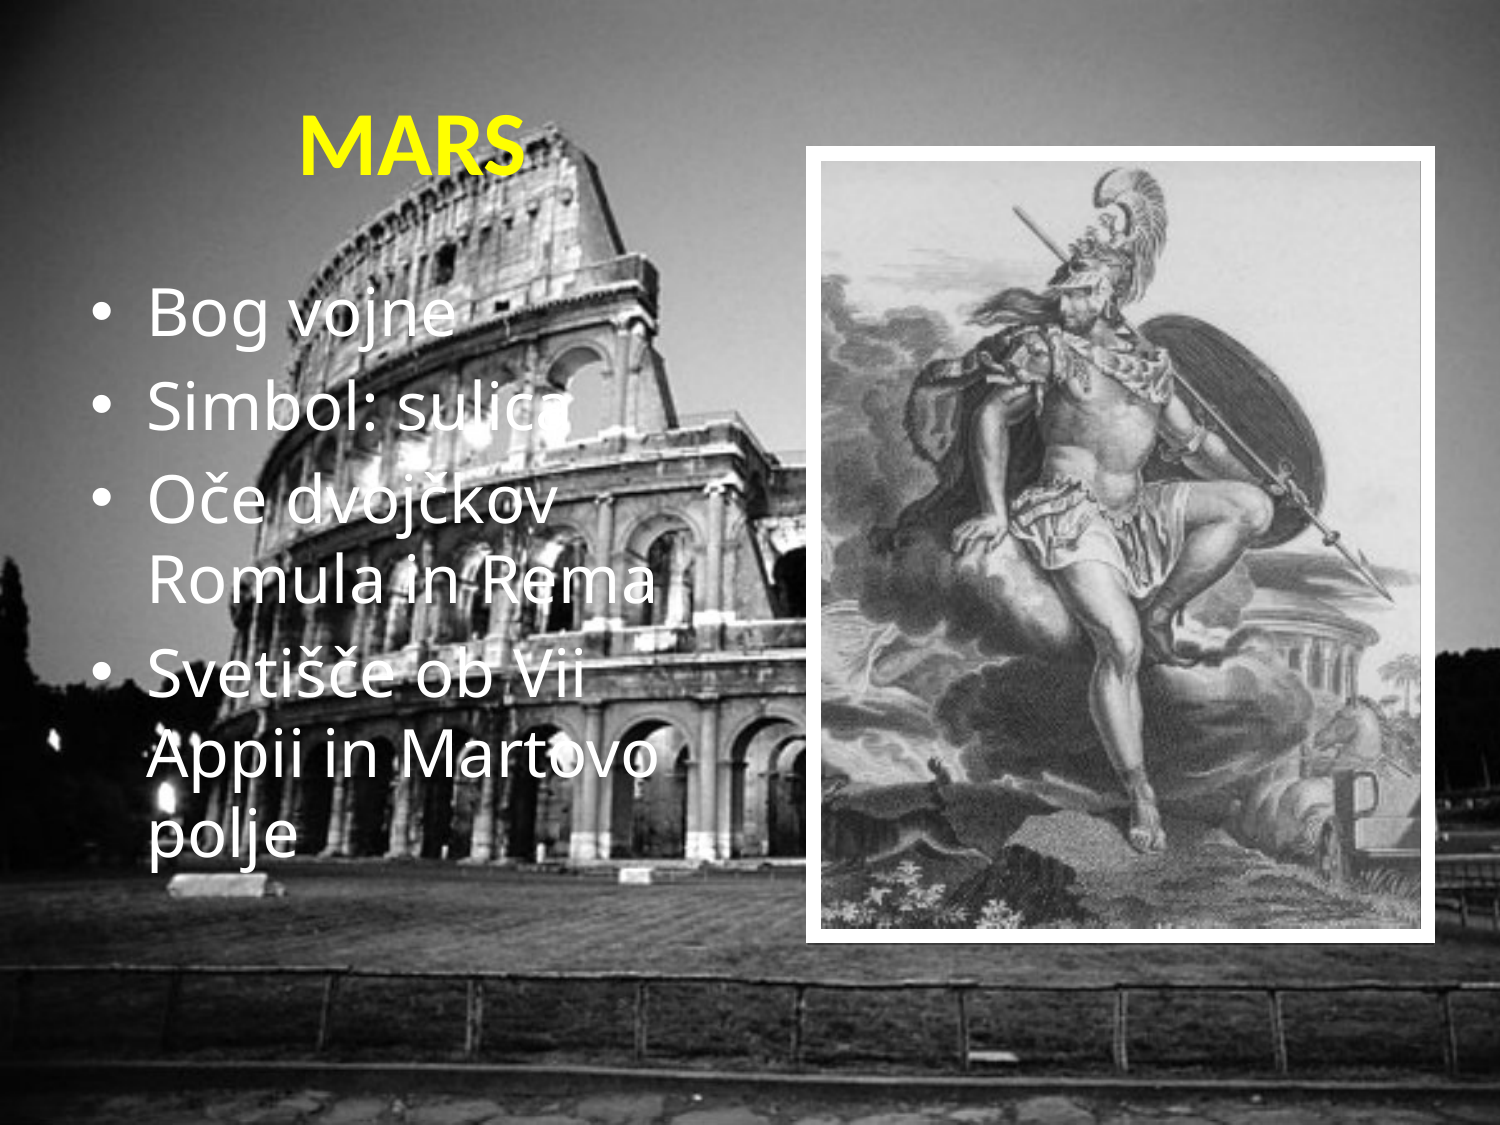

# MARS
Bog vojne
Simbol: sulica
Oče dvojčkov Romula in Rema
Svetišče ob Vii Appii in Martovo polje